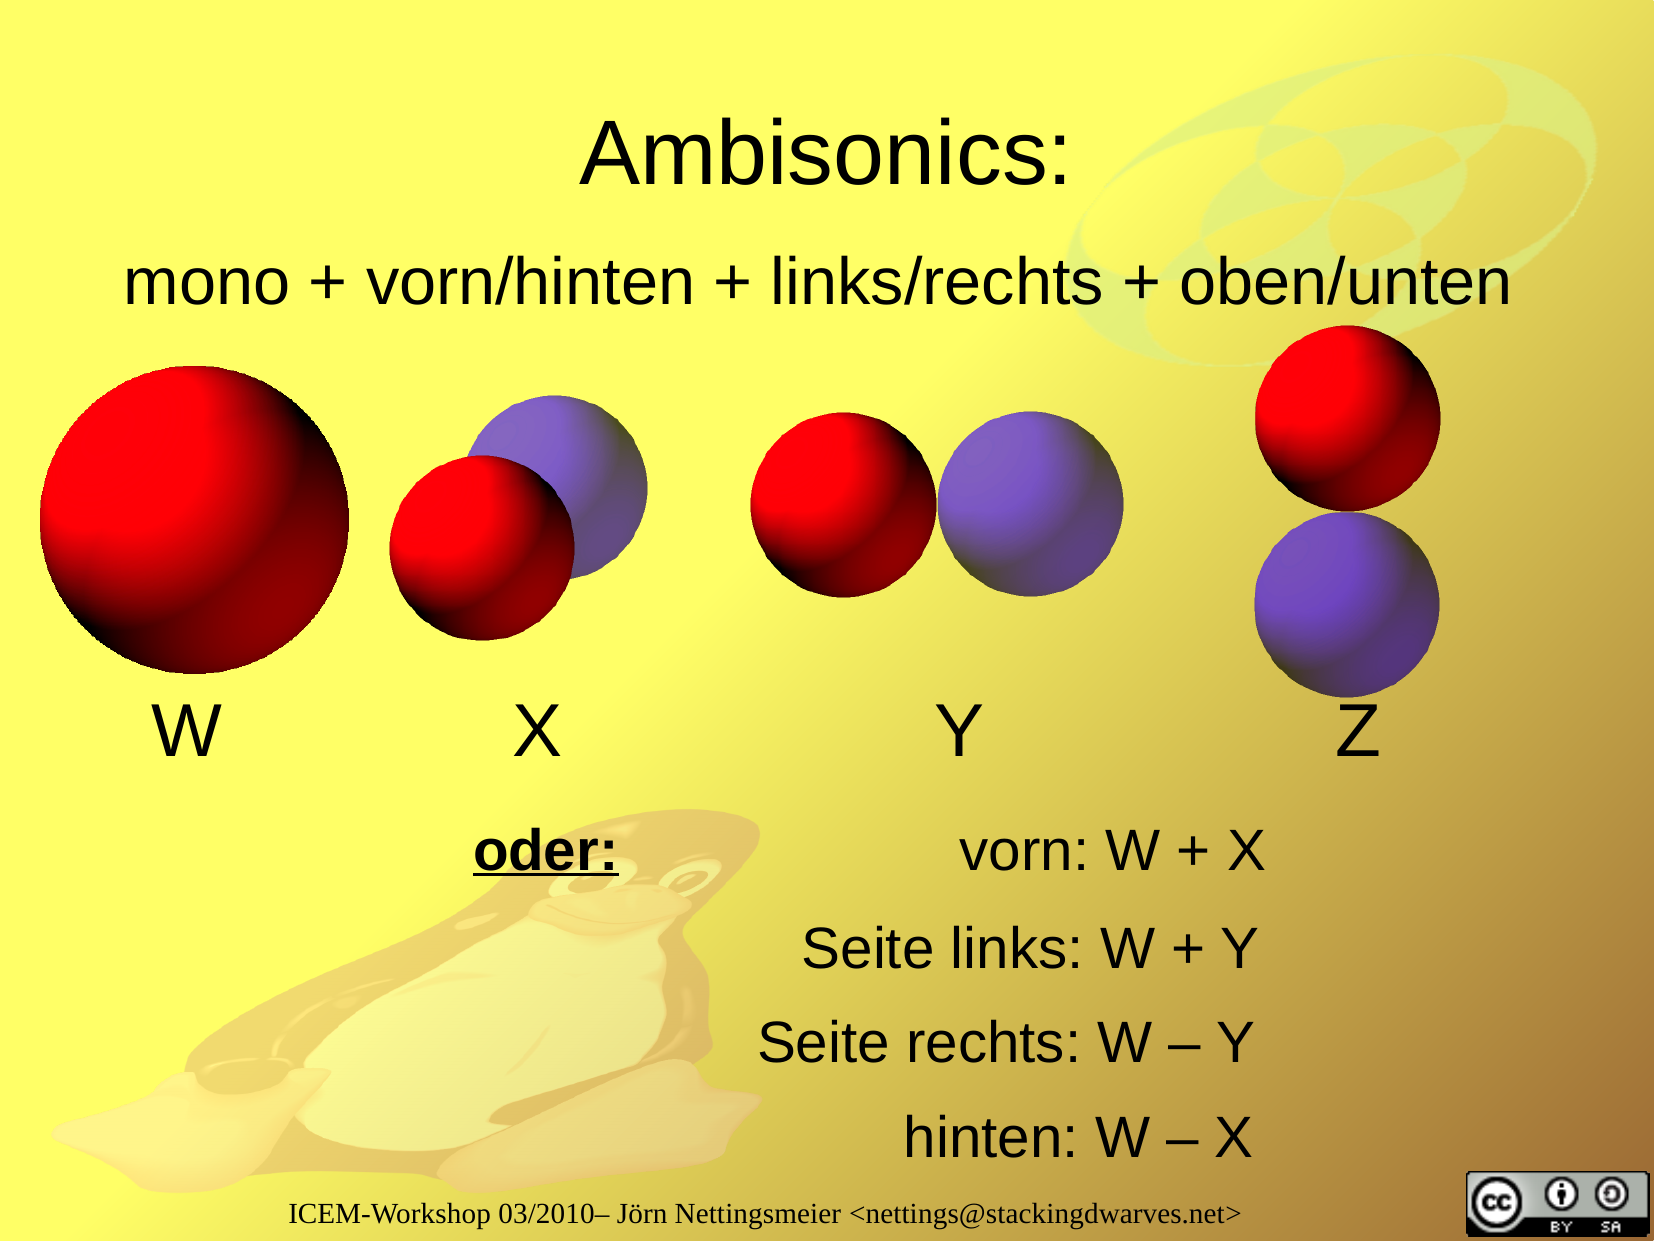

# Ambisonics:
mono + vorn/hinten + links/rechts + oben/unten
W X Y Z
 oder: vorn: W + X
 Seite links: W + Y
 Seite rechts: W – Y
 hinten: W – X